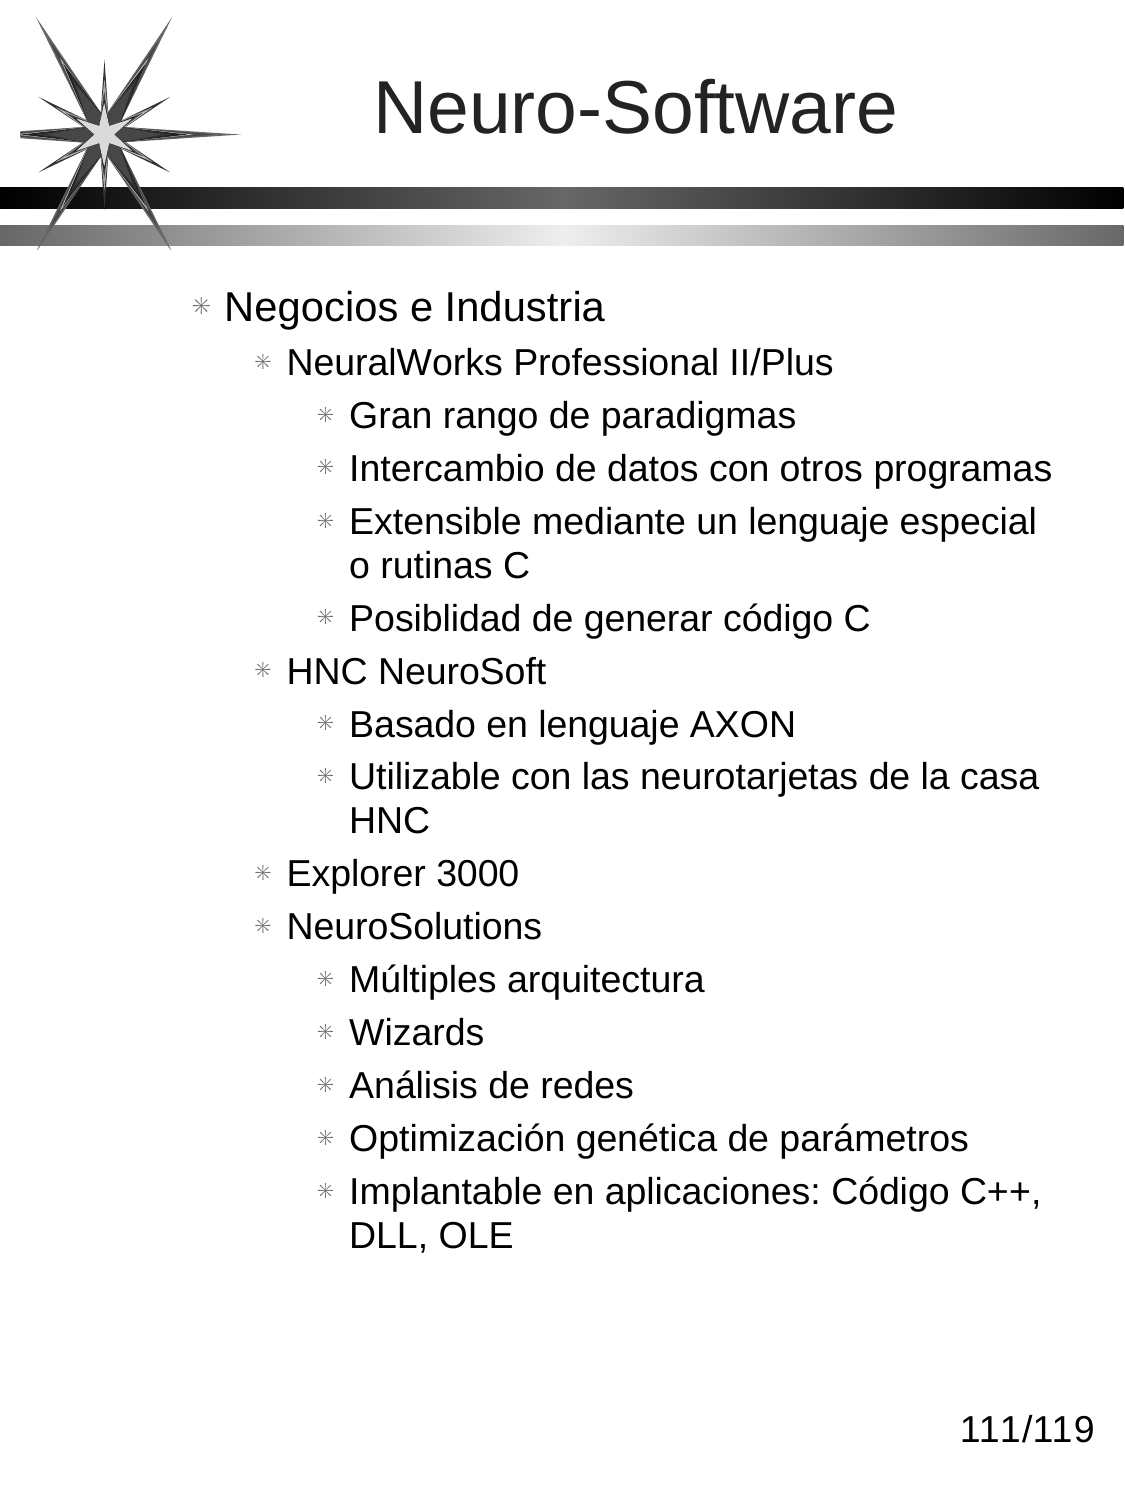

# Neuro-Software
Negocios e Industria
NeuralWorks Professional II/Plus
Gran rango de paradigmas
Intercambio de datos con otros programas
Extensible mediante un lenguaje especial o rutinas C
Posiblidad de generar código C
HNC NeuroSoft
Basado en lenguaje AXON
Utilizable con las neurotarjetas de la casa HNC
Explorer 3000
NeuroSolutions
Múltiples arquitectura
Wizards
Análisis de redes
Optimización genética de parámetros
Implantable en aplicaciones: Código C++, DLL, OLE